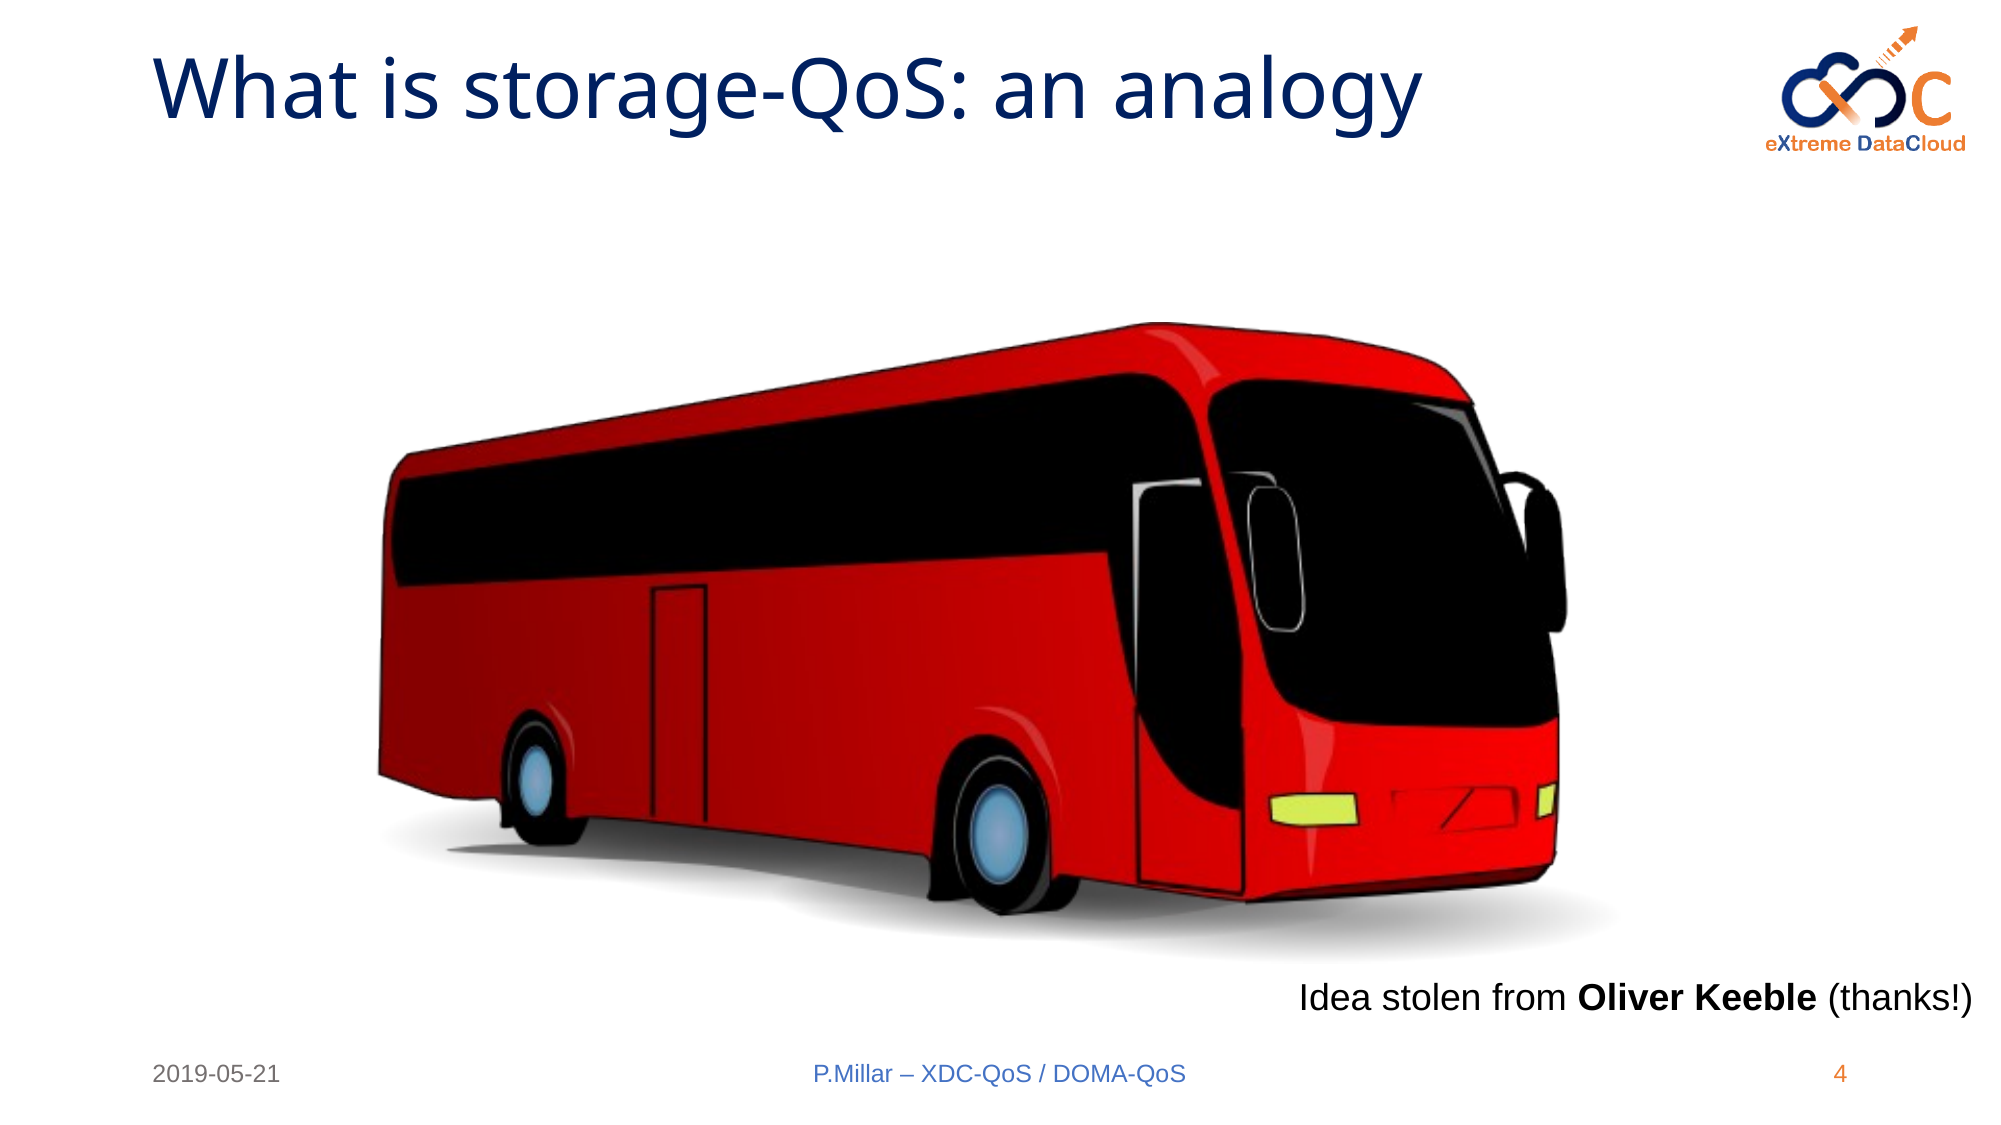

# What is storage-QoS: an analogy
Idea stolen from Oliver Keeble (thanks!)
2019-05-21
P.Millar – XDC-QoS / DOMA-QoS